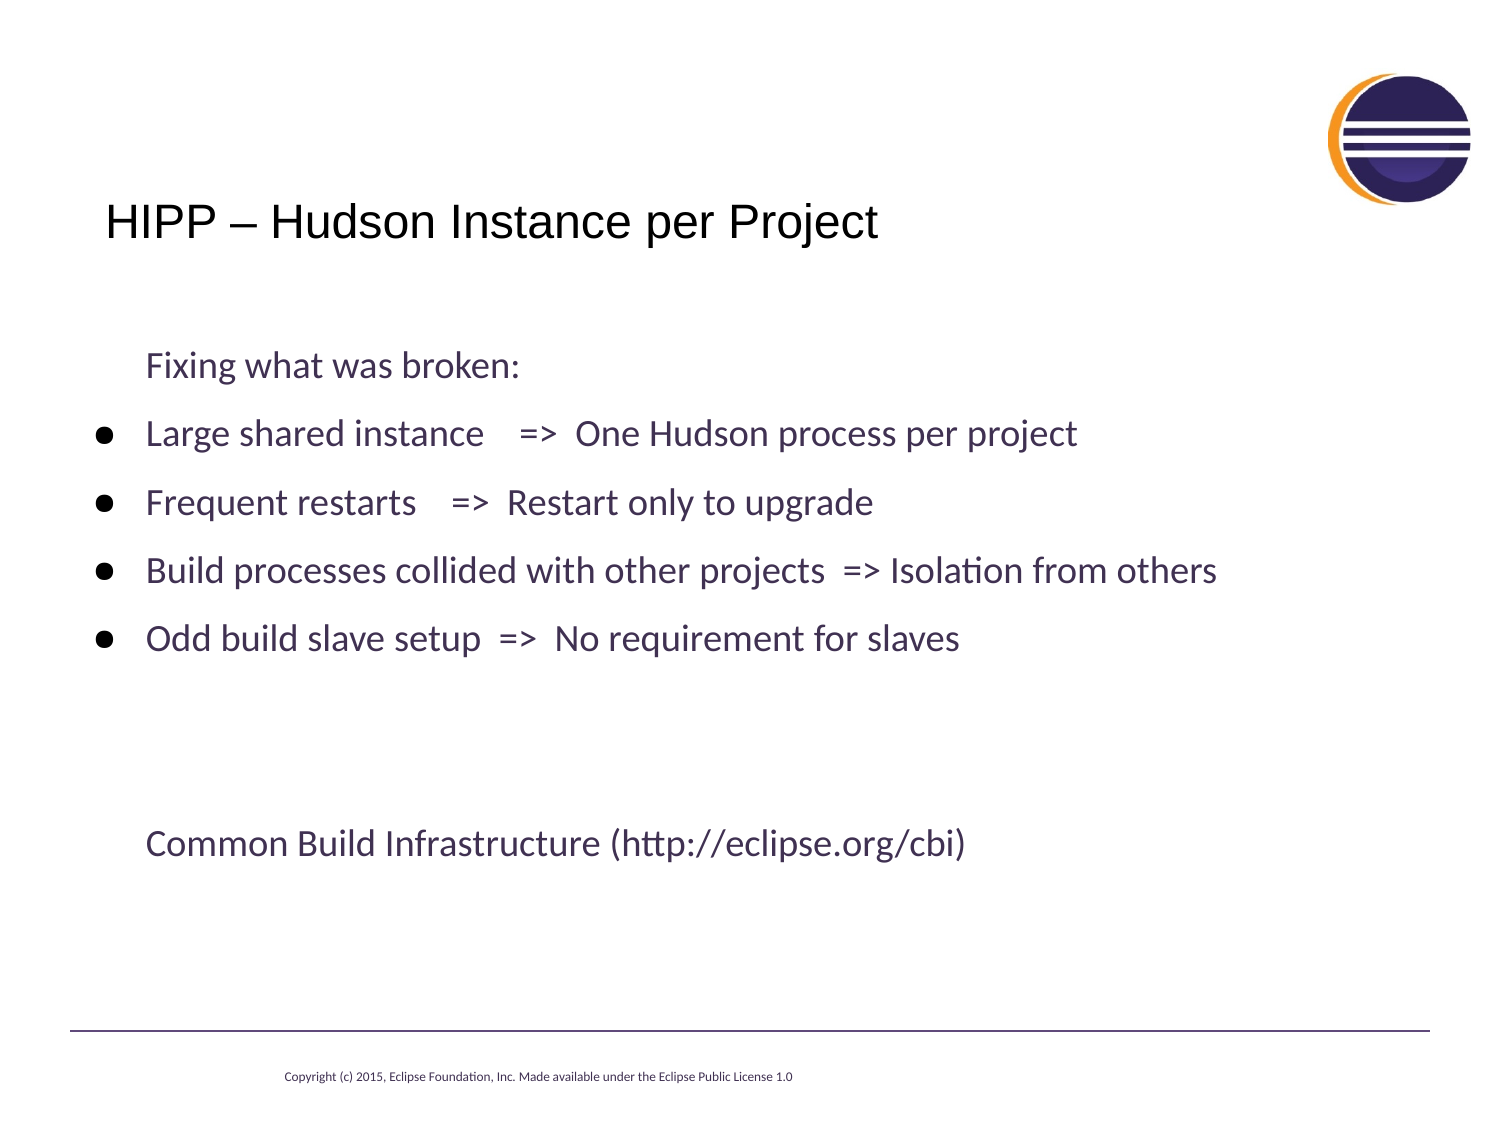

# HIPP – Hudson Instance per Project
Fixing what was broken:
Large shared instance => One Hudson process per project
Frequent restarts => Restart only to upgrade
Build processes collided with other projects => Isolation from others
Odd build slave setup => No requirement for slaves
Common Build Infrastructure (http://eclipse.org/cbi)
Copyright (c) 2015, Eclipse Foundation, Inc. Made available under the Eclipse Public License 1.0!!